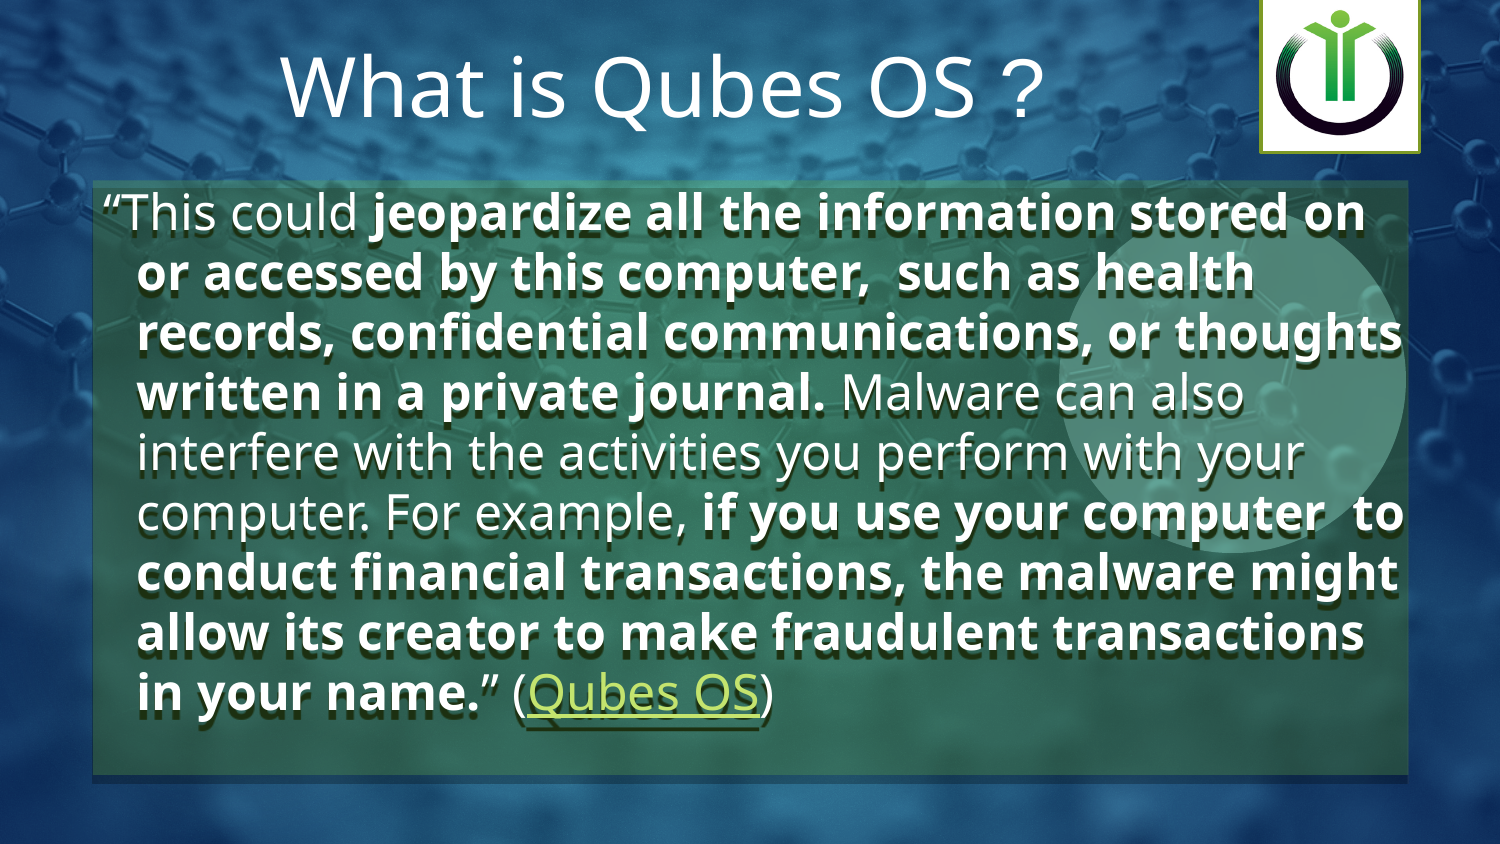

What is Qubes OS ?
“This could jeopardize all the information stored on or accessed by this computer, such as health records, confidential communications, or thoughts written in a private journal. Malware can also interfere with the activities you perform with your computer. For example, if you use your computer to conduct financial transactions, the malware might allow its creator to make fraudulent transactions in your name.” (Qubes OS)